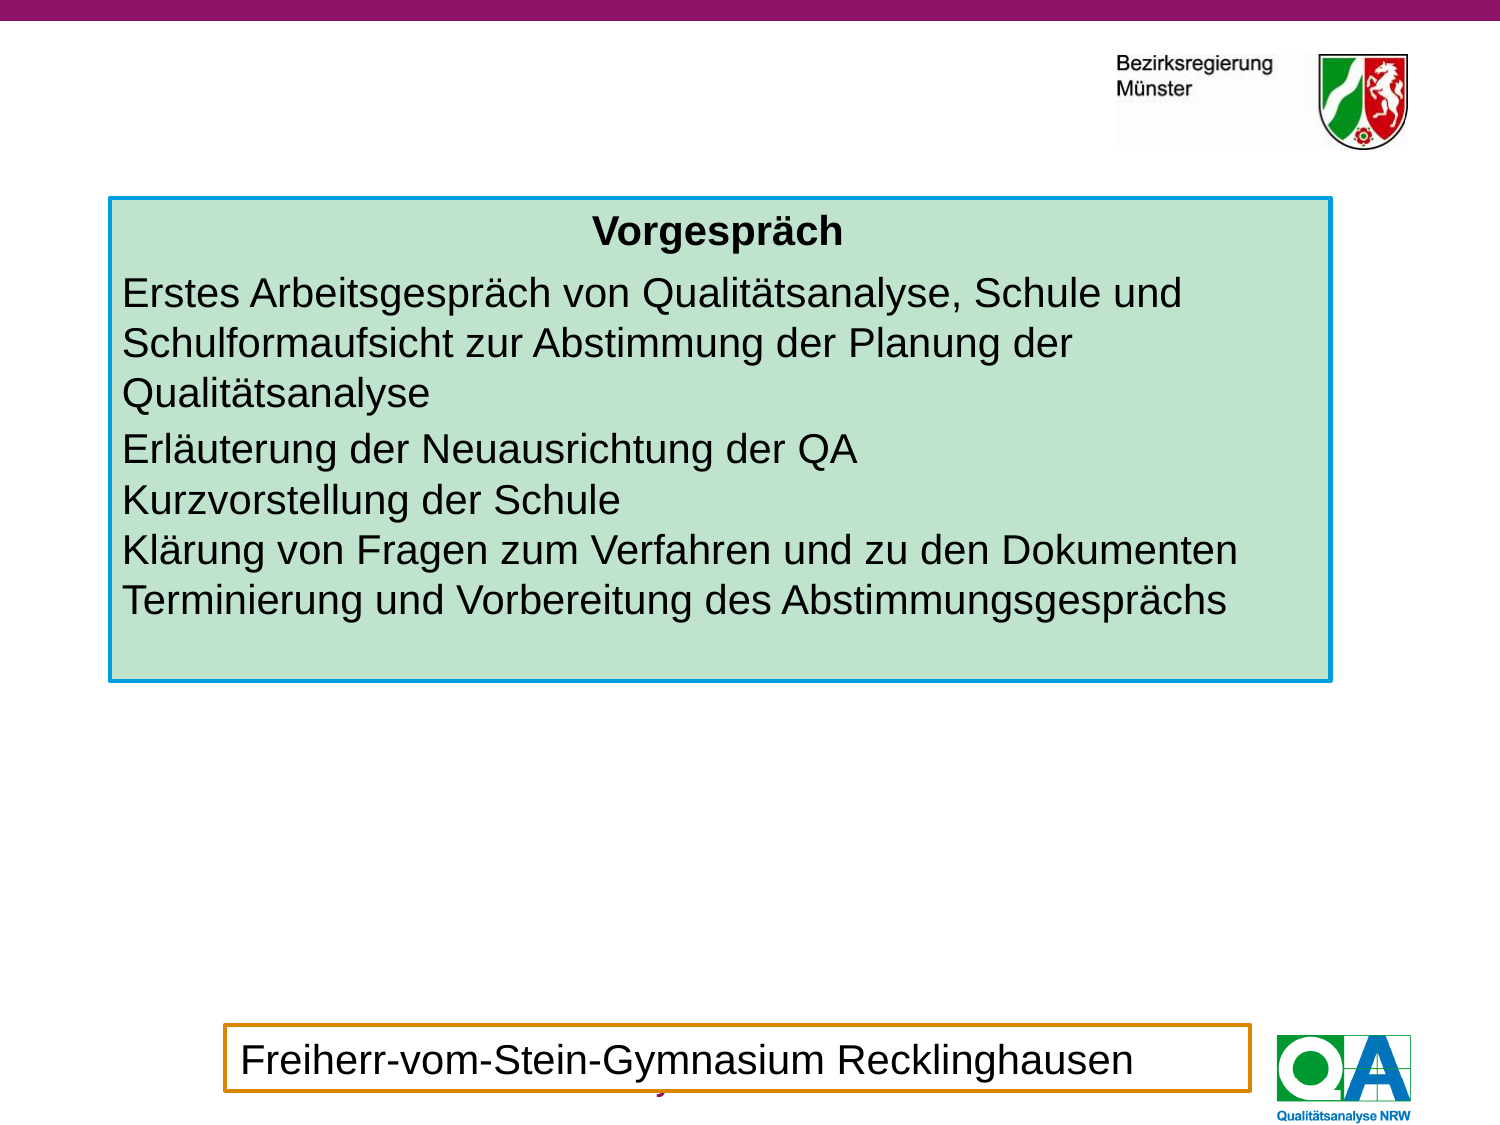

Vorgespräch
Erstes Arbeitsgespräch von Qualitätsanalyse, Schule und Schulformaufsicht zur Abstimmung der Planung der Qualitätsanalyse
Erläuterung der Neuausrichtung der QA
Kurzvorstellung der Schule
Klärung von Fragen zum Verfahren und zu den Dokumenten
Terminierung und Vorbereitung des Abstimmungsgesprächs
Freiherr-vom-Stein-Gymnasium Recklinghausen